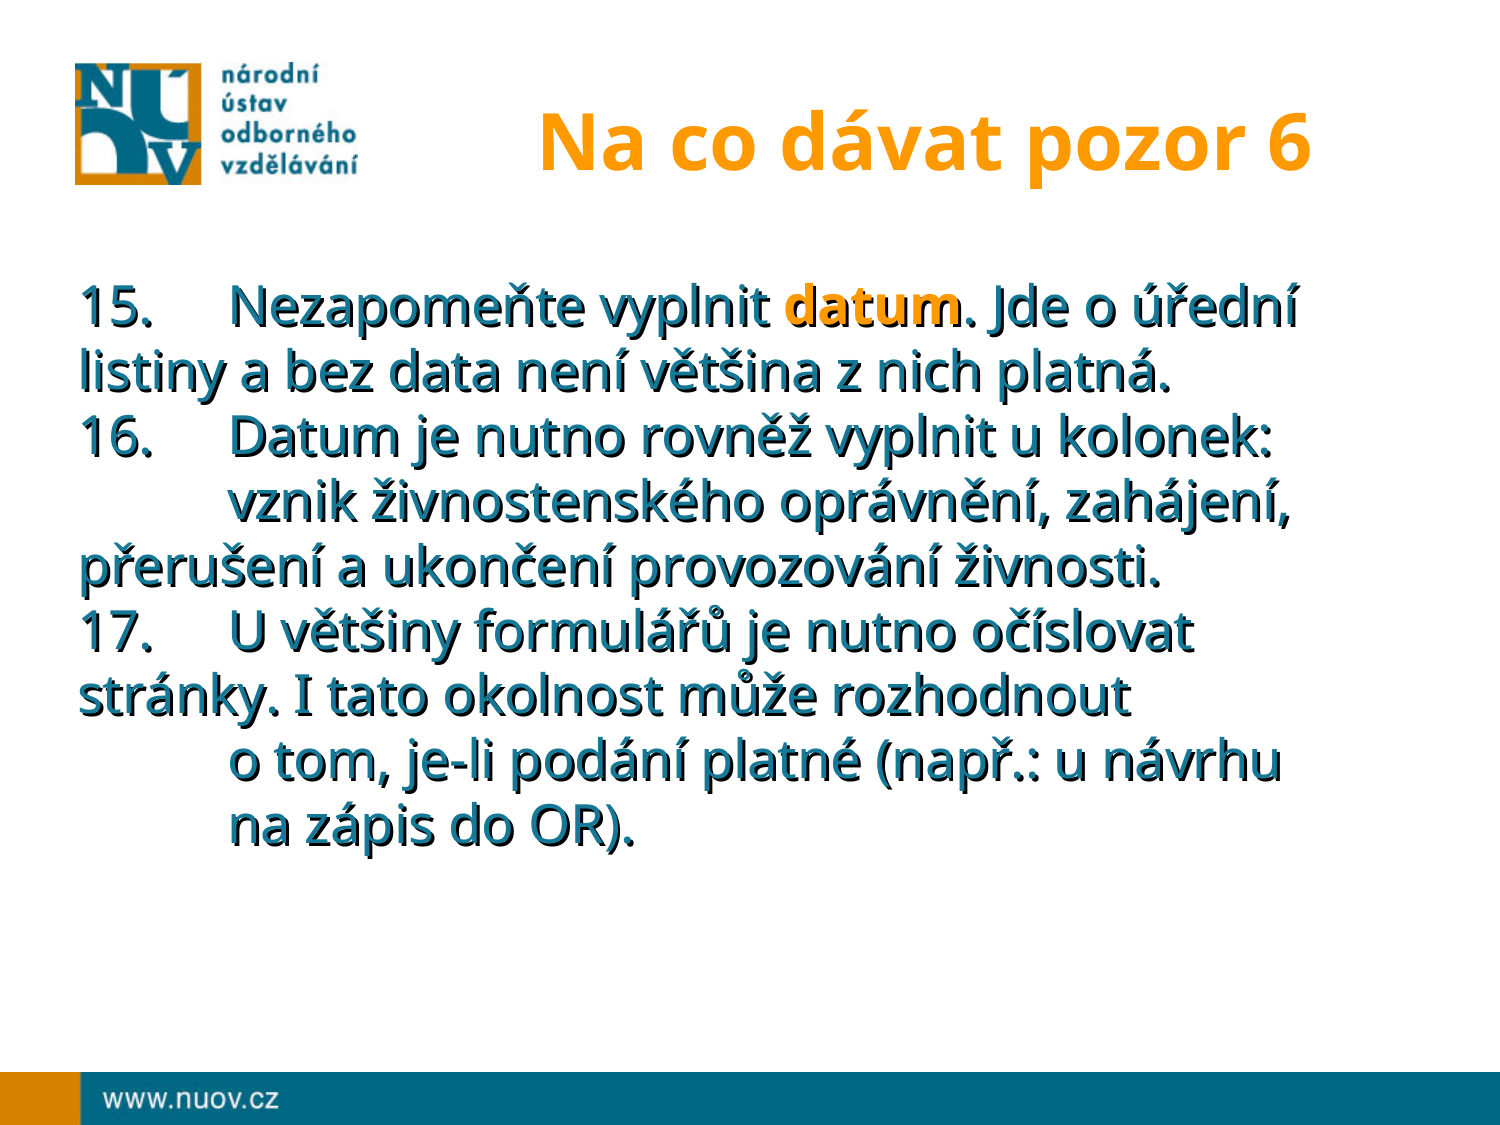

# Na co dávat pozor 6
15.	Nezapomeňte vyplnit datum. Jde o úřední 	listiny a bez data není většina z nich platná.
16.	Datum je nutno rovněž vyplnit u kolonek:
 	vznik živnostenského oprávnění, zahájení, 	přerušení a ukončení provozování živnosti.
17.	U většiny formulářů je nutno očíslovat 	stránky. I tato okolnost může rozhodnout
	o tom, je-li podání platné (např.: u návrhu
 	na zápis do OR).